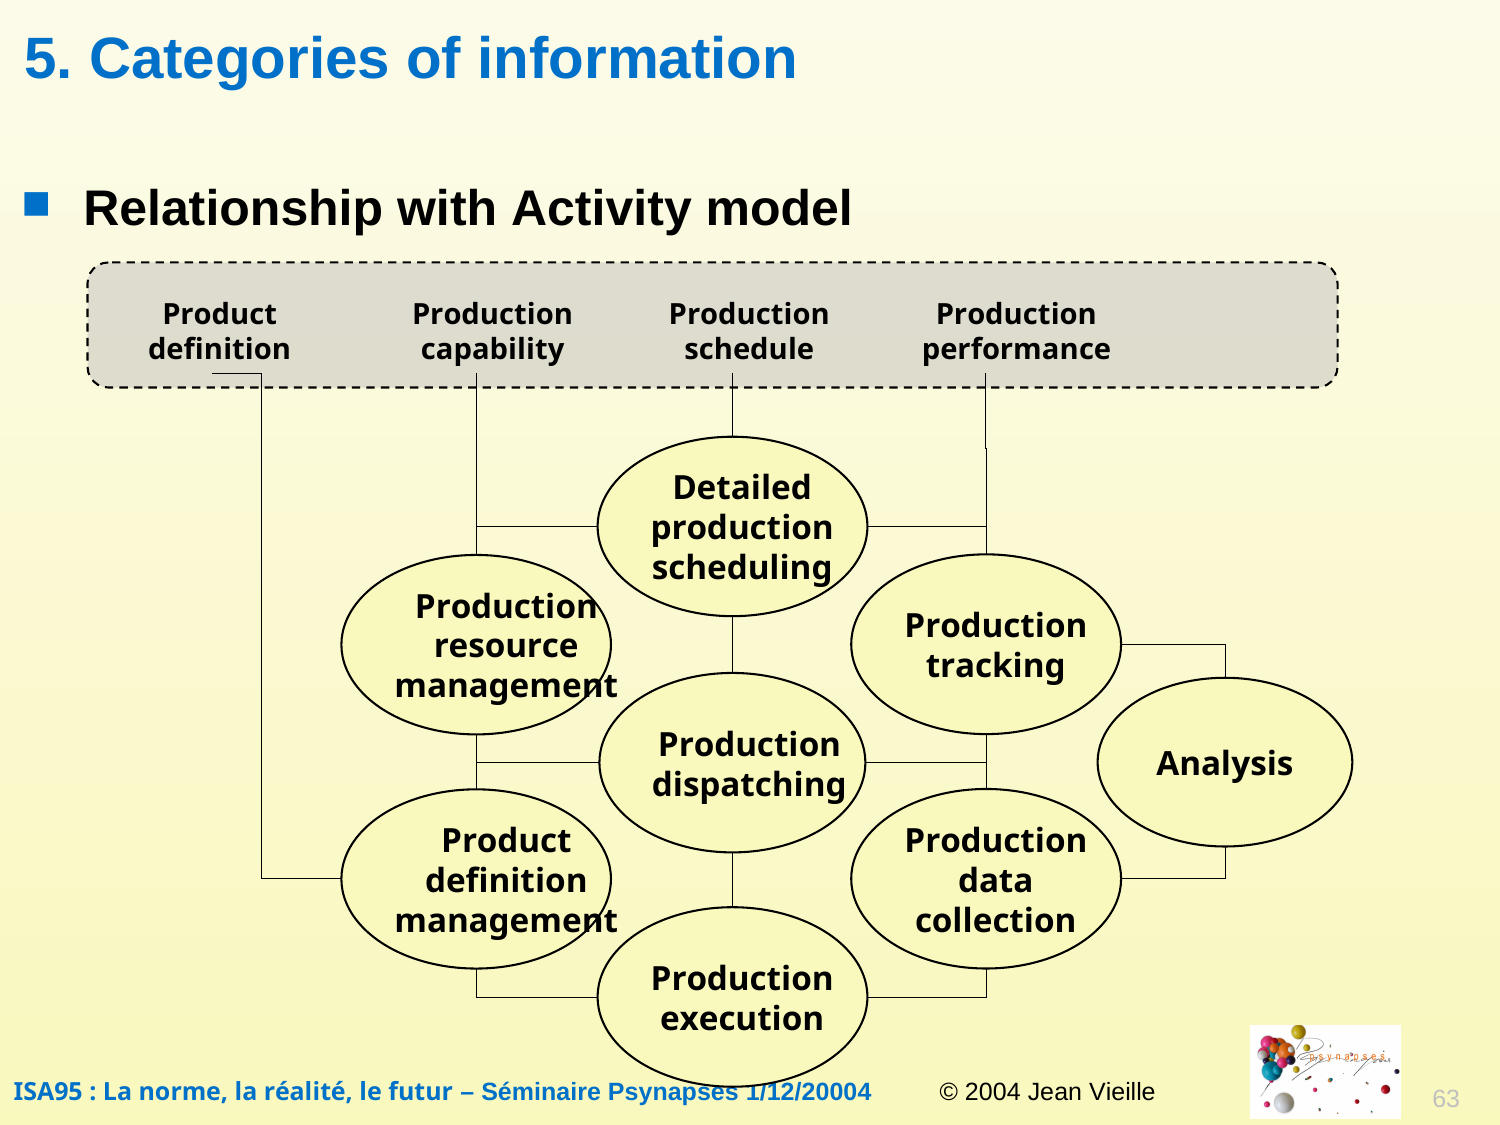

# 5. Categories of information
Relationship with Activity model
Product
definition
Production
capability
Production
schedule
Production
performance
Detailed
production
scheduling
Production
tracking
Production
resource
management
Analysis
Production
dispatching
Production
data
collection
Product
definition
management
Production
execution